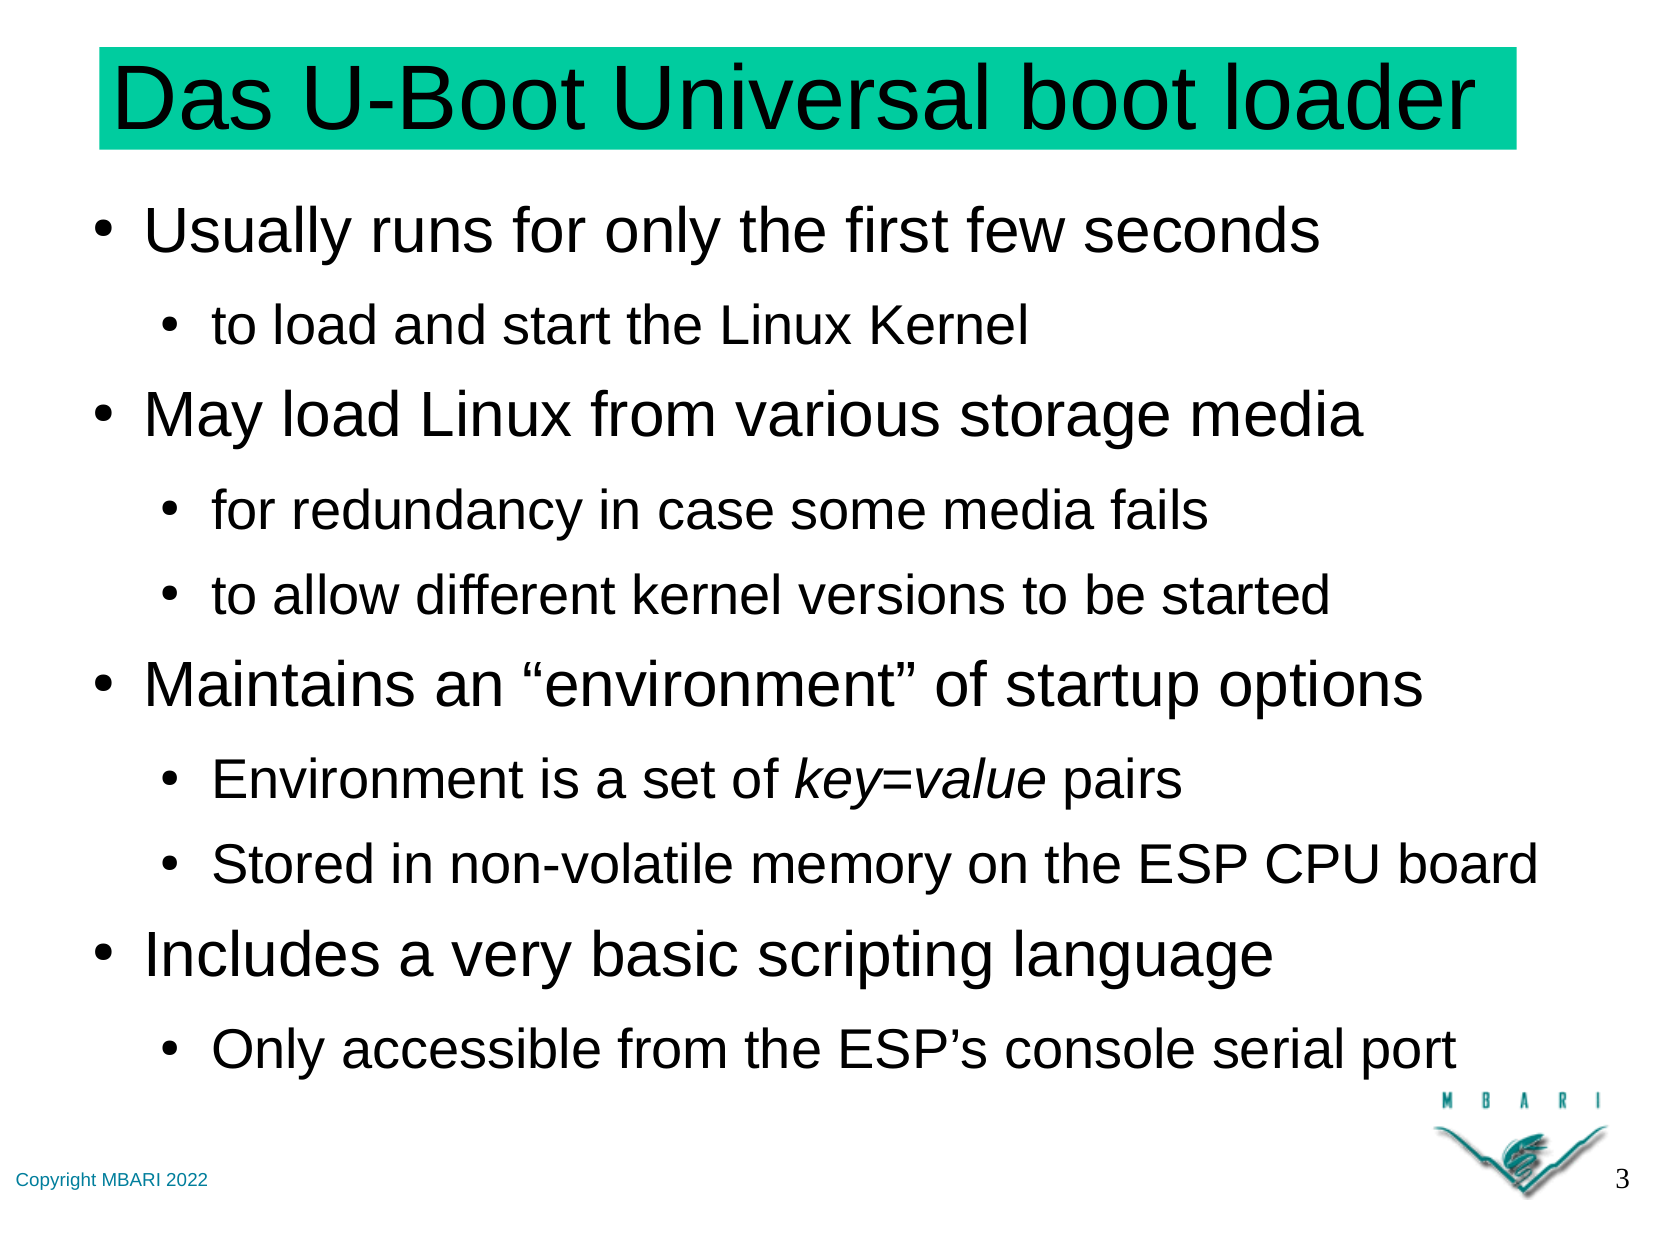

# Das U-Boot Universal boot loader
Usually runs for only the first few seconds
to load and start the Linux Kernel
May load Linux from various storage media
for redundancy in case some media fails
to allow different kernel versions to be started
Maintains an “environment” of startup options
Environment is a set of key=value pairs
Stored in non-volatile memory on the ESP CPU board
Includes a very basic scripting language
Only accessible from the ESP’s console serial port